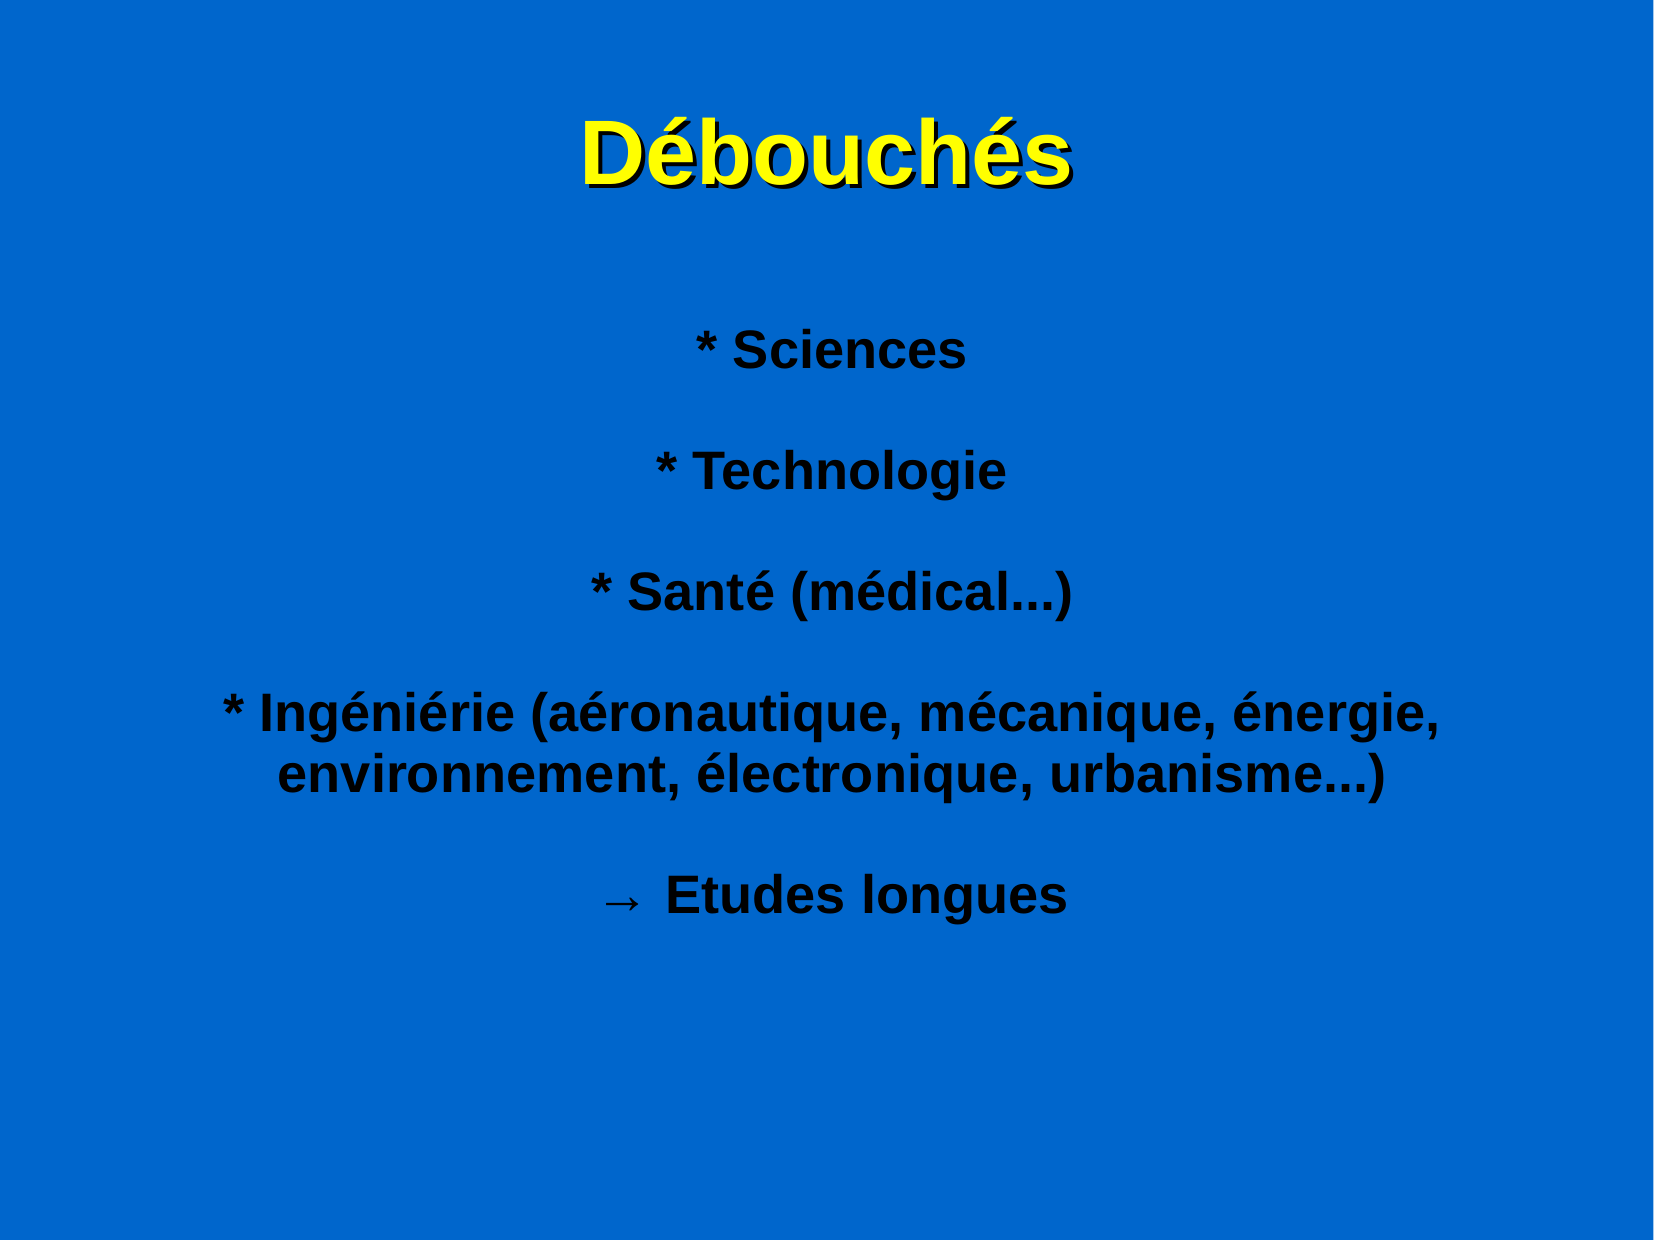

# Débouchés
* Sciences
* Technologie
* Santé (médical...)
* Ingéniérie (aéronautique, mécanique, énergie, environnement, électronique, urbanisme...)
→ Etudes longues